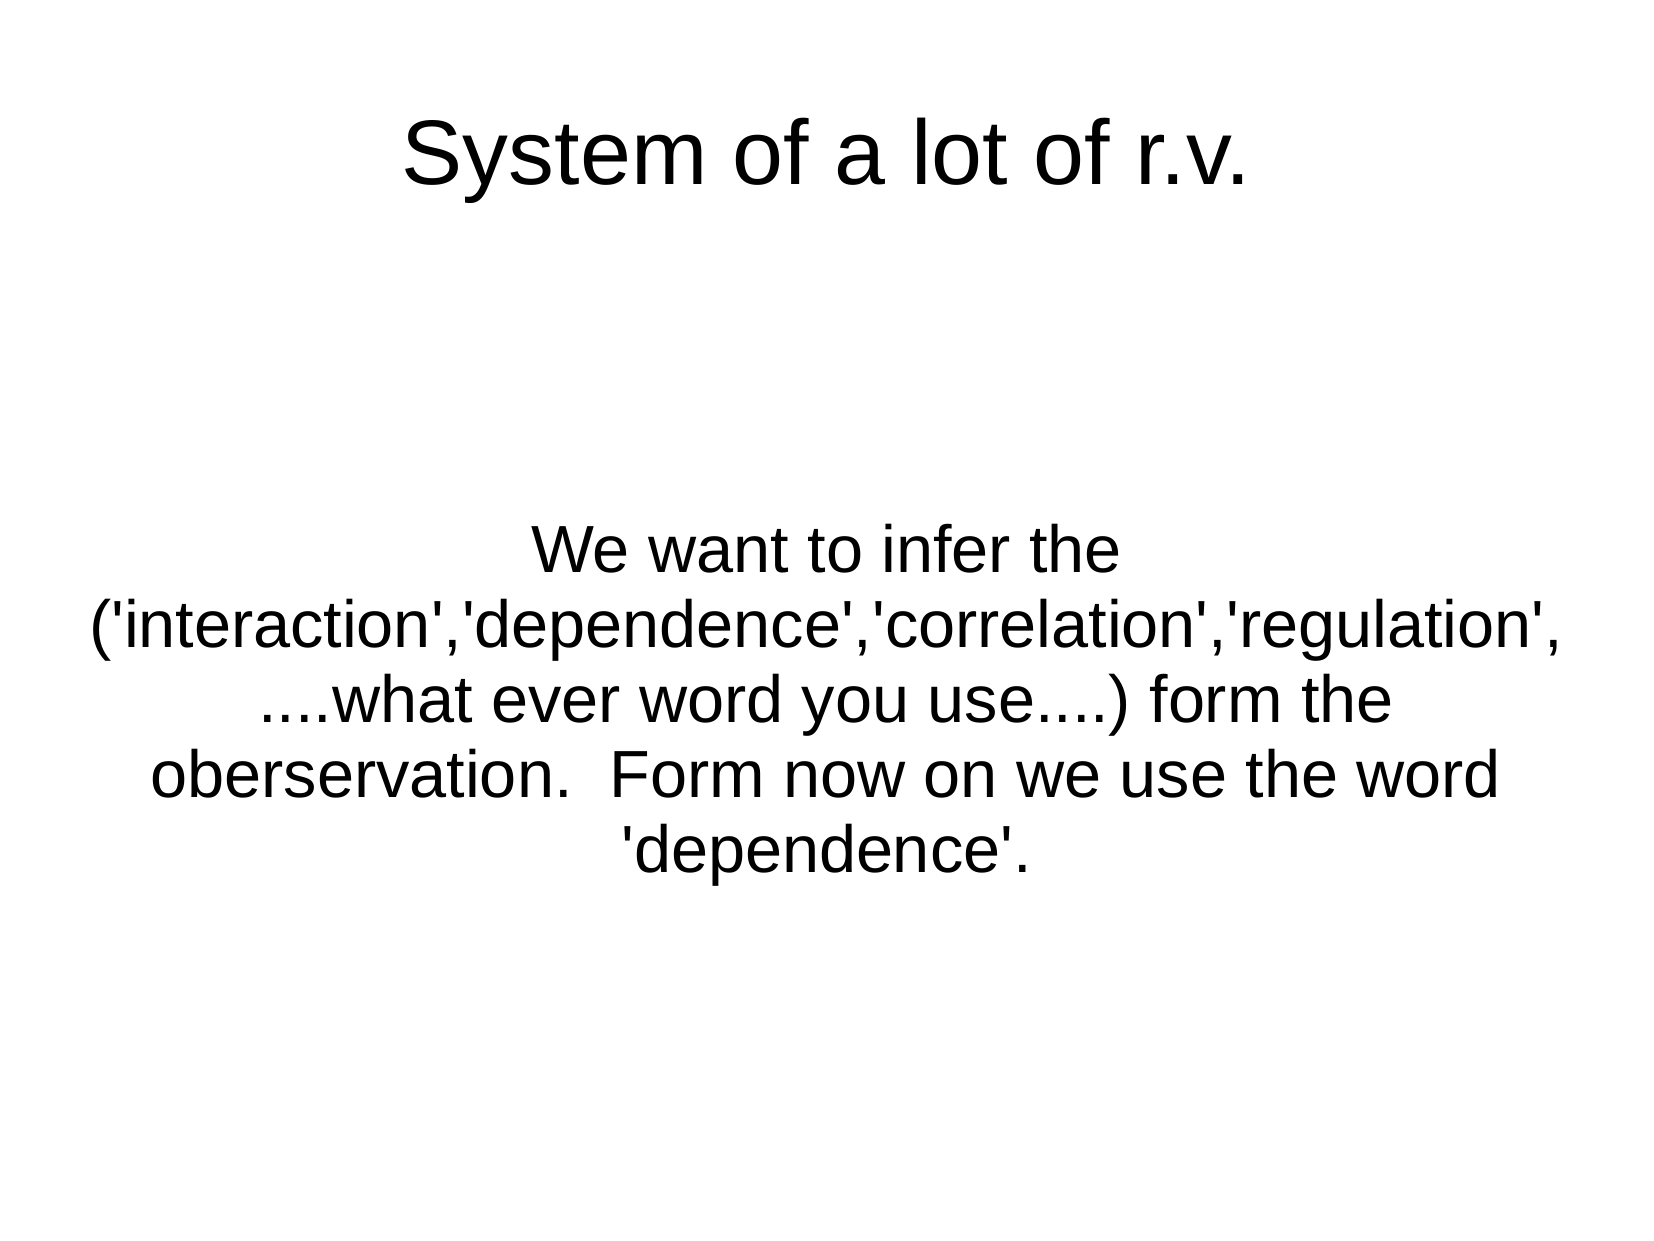

# System of a lot of r.v.
We want to infer the ('interaction','dependence','correlation','regulation',....what ever word you use....) form the oberservation. Form now on we use the word 'dependence'.